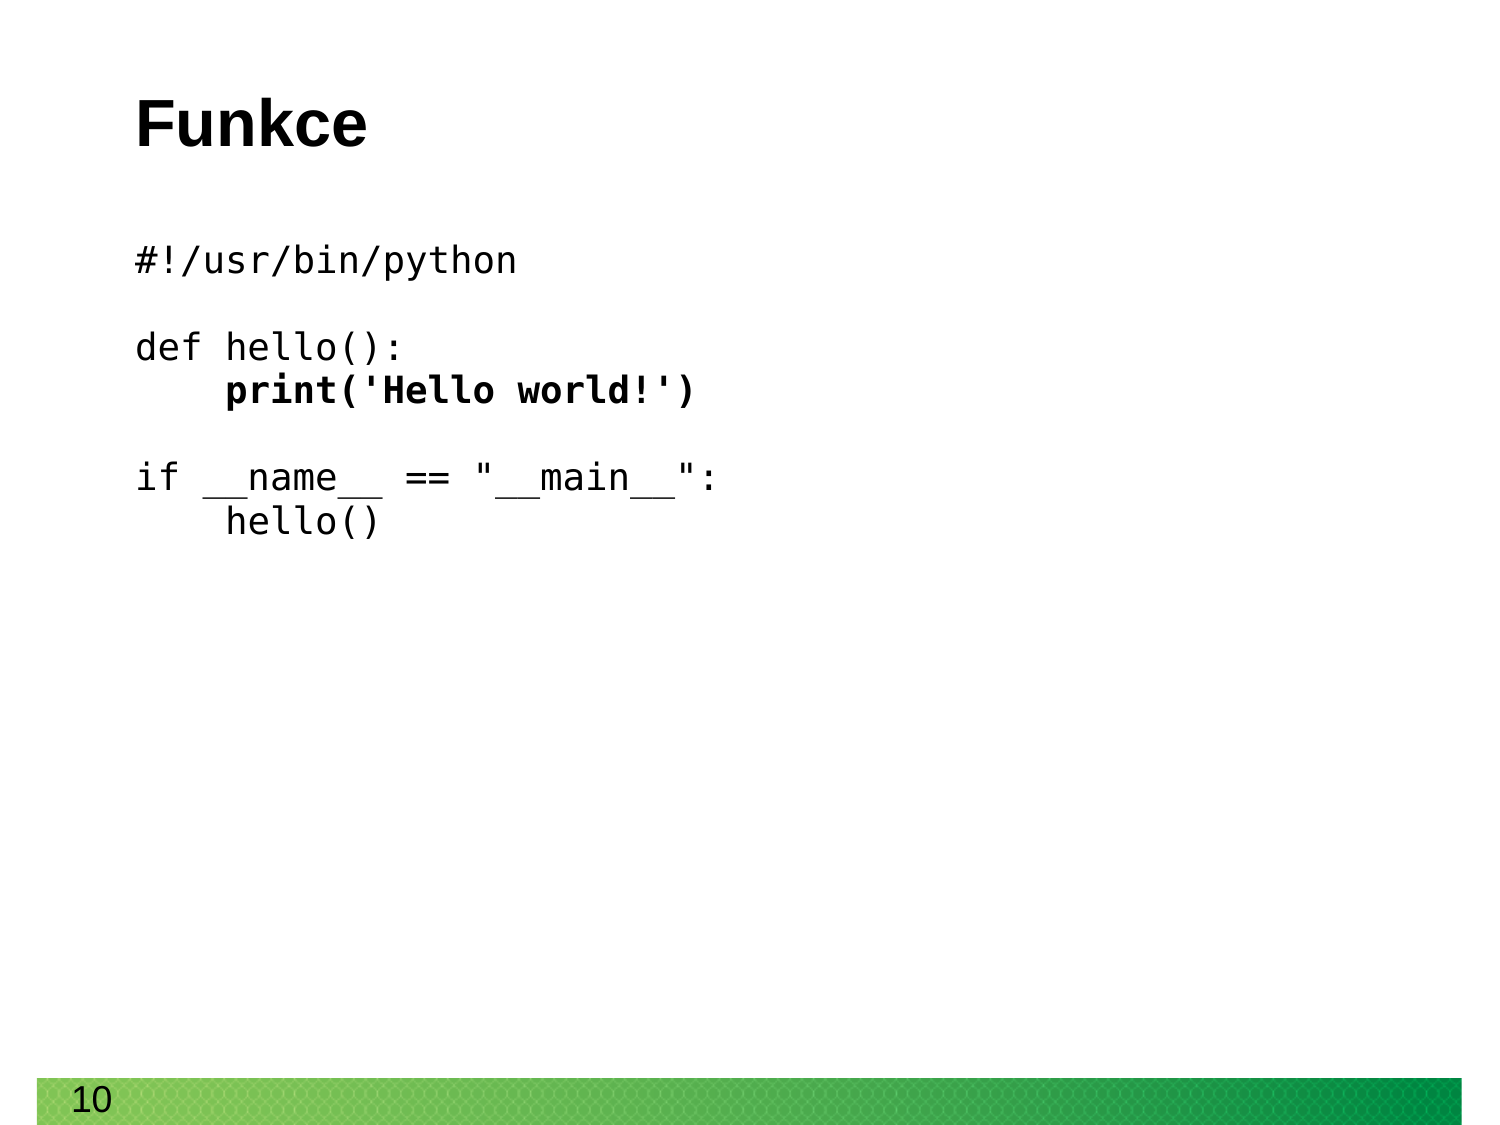

# Funkce
#!/usr/bin/python
def hello():
 print('Hello world!')
if __name__ == "__main__":
 hello()